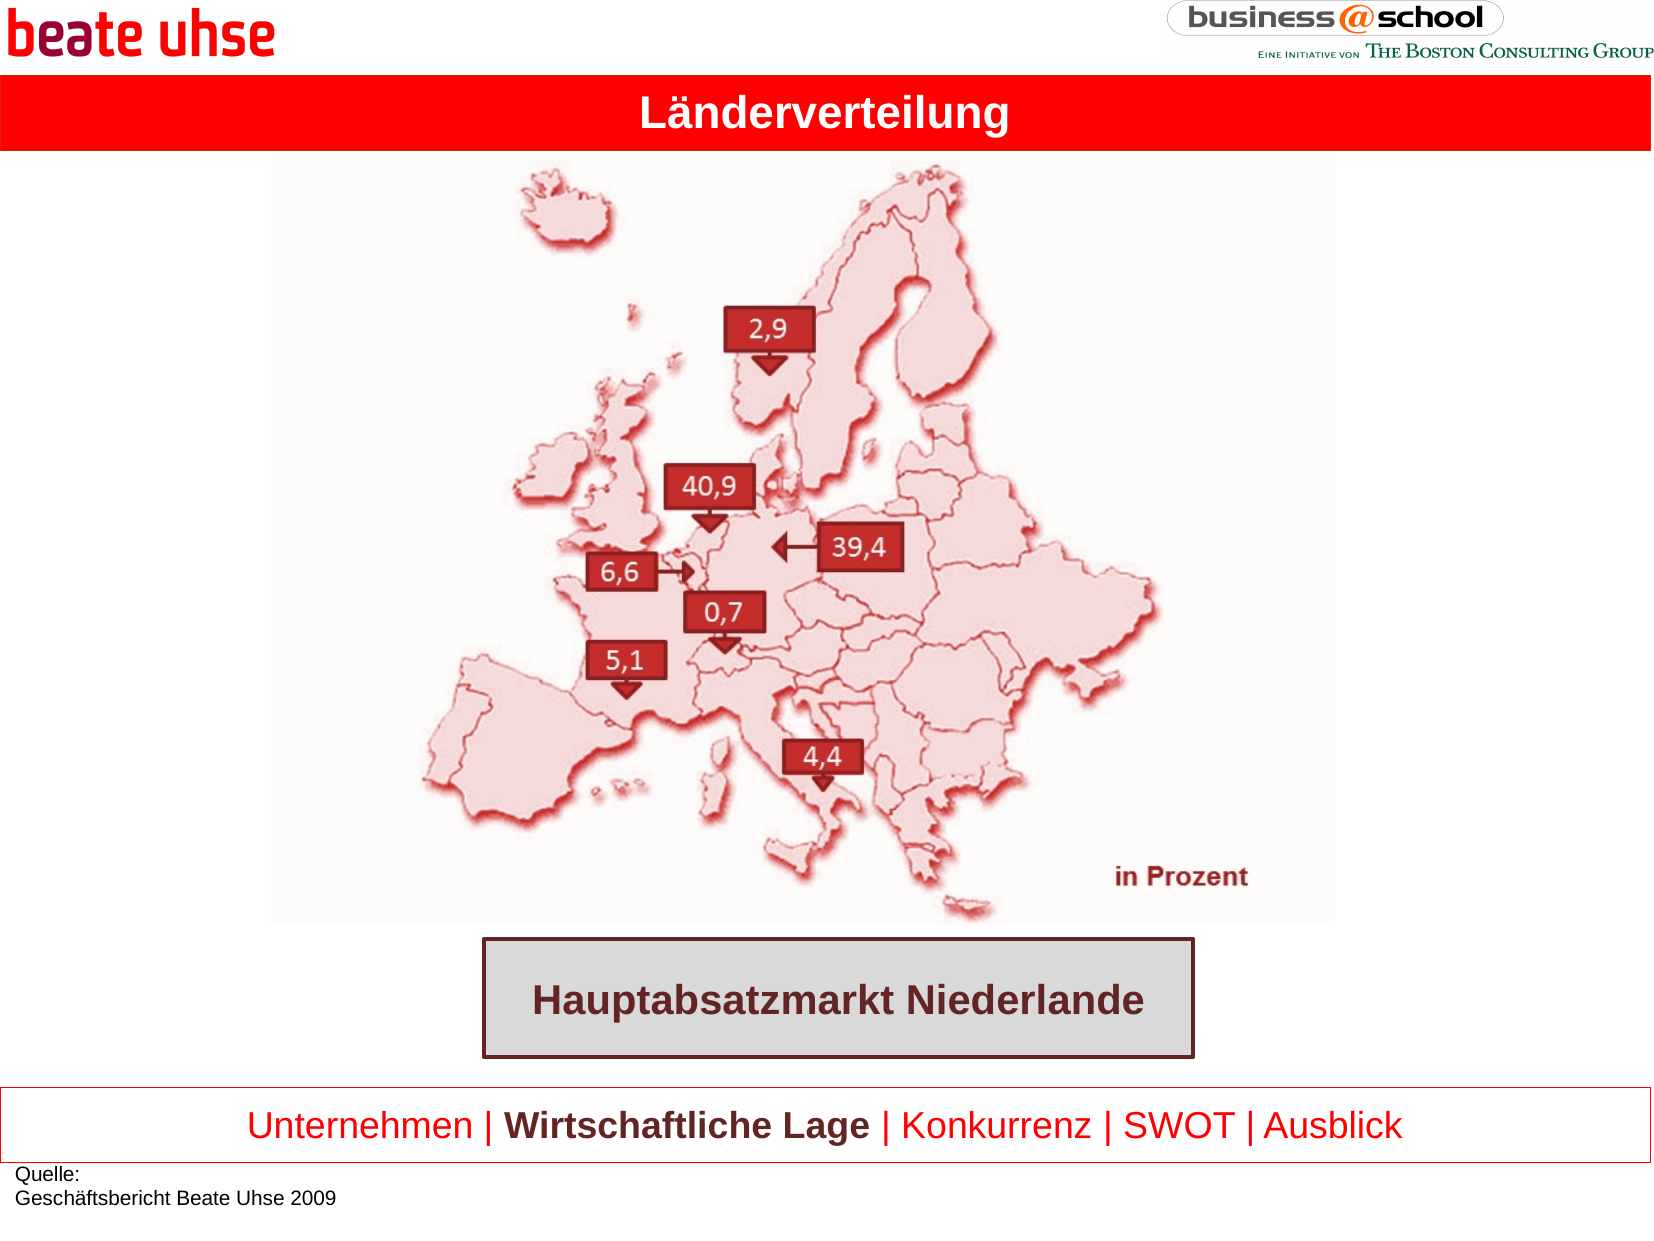

Länderverteilung
Hauptabsatzmarkt Niederlande
Unternehmen | Wirtschaftliche Lage | Konkurrenz | SWOT | Ausblick
8
Quelle:
Geschäftsbericht Beate Uhse 2009